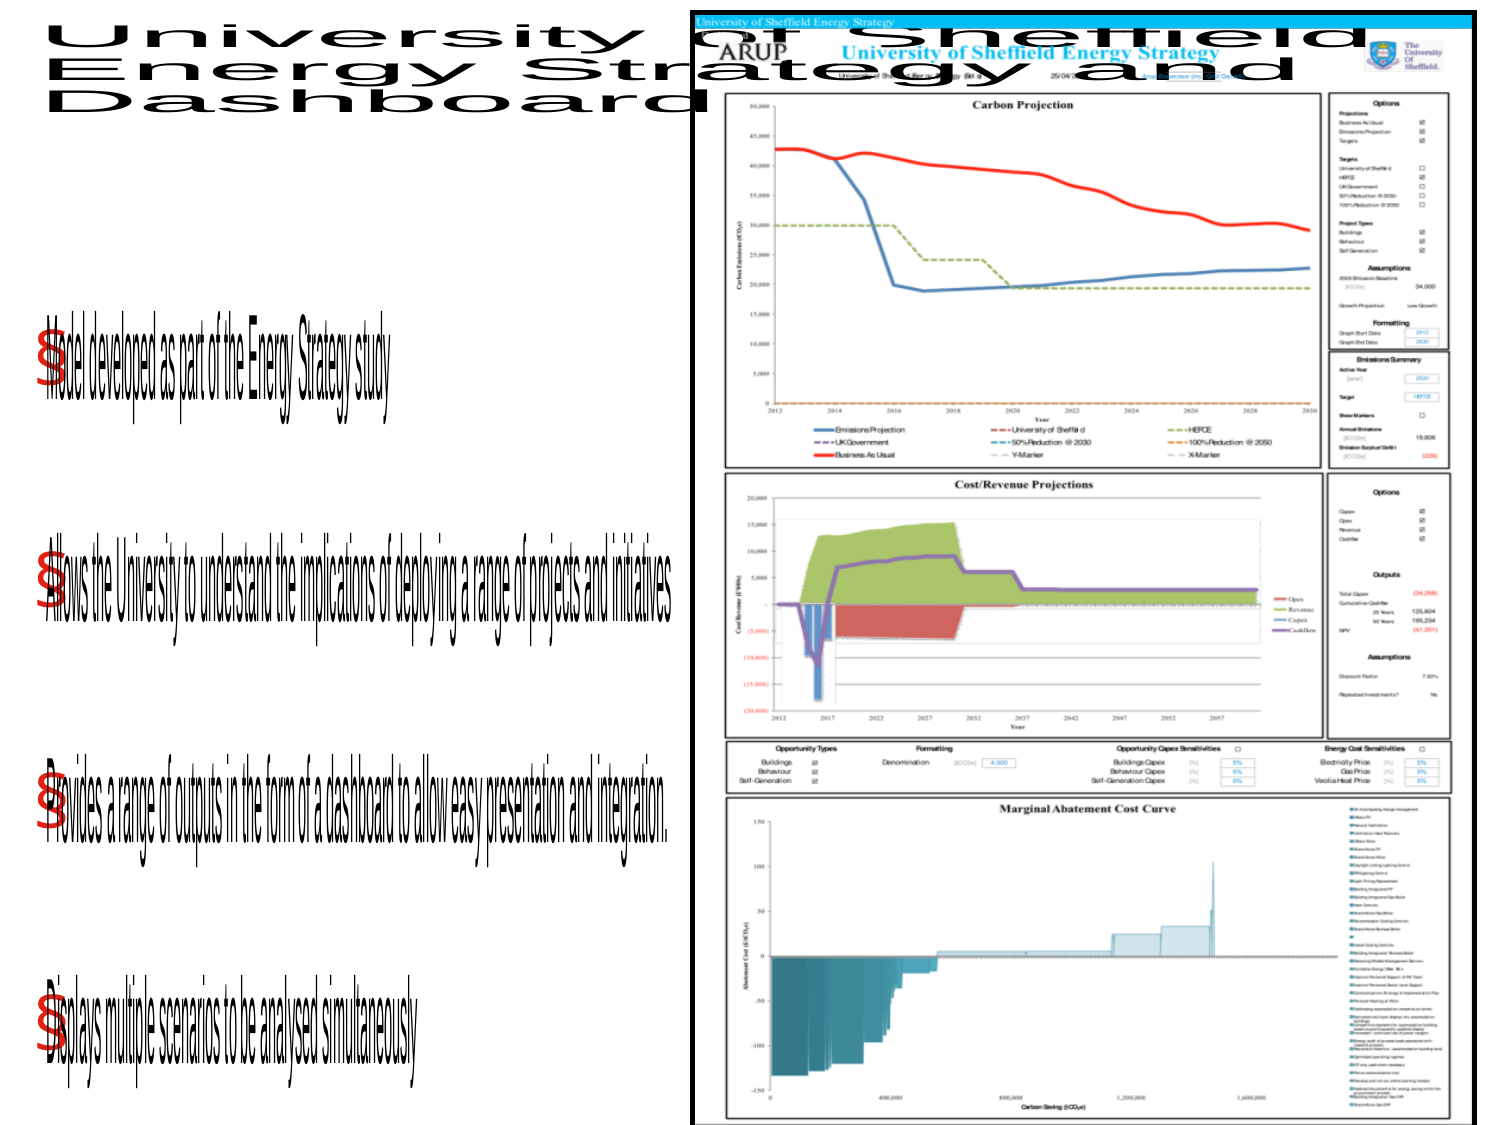

University of Sheffield
Energy Strategy and
Dashboard
Model developed as part of the Energy Strategy study
Allows the University to understand the implications of deploying a range of projects and initiatives
Provides a range of outputs in the form of a dashboard to allow easy presentation and integration.
Displays multiple scenarios to be analysed simultaneously